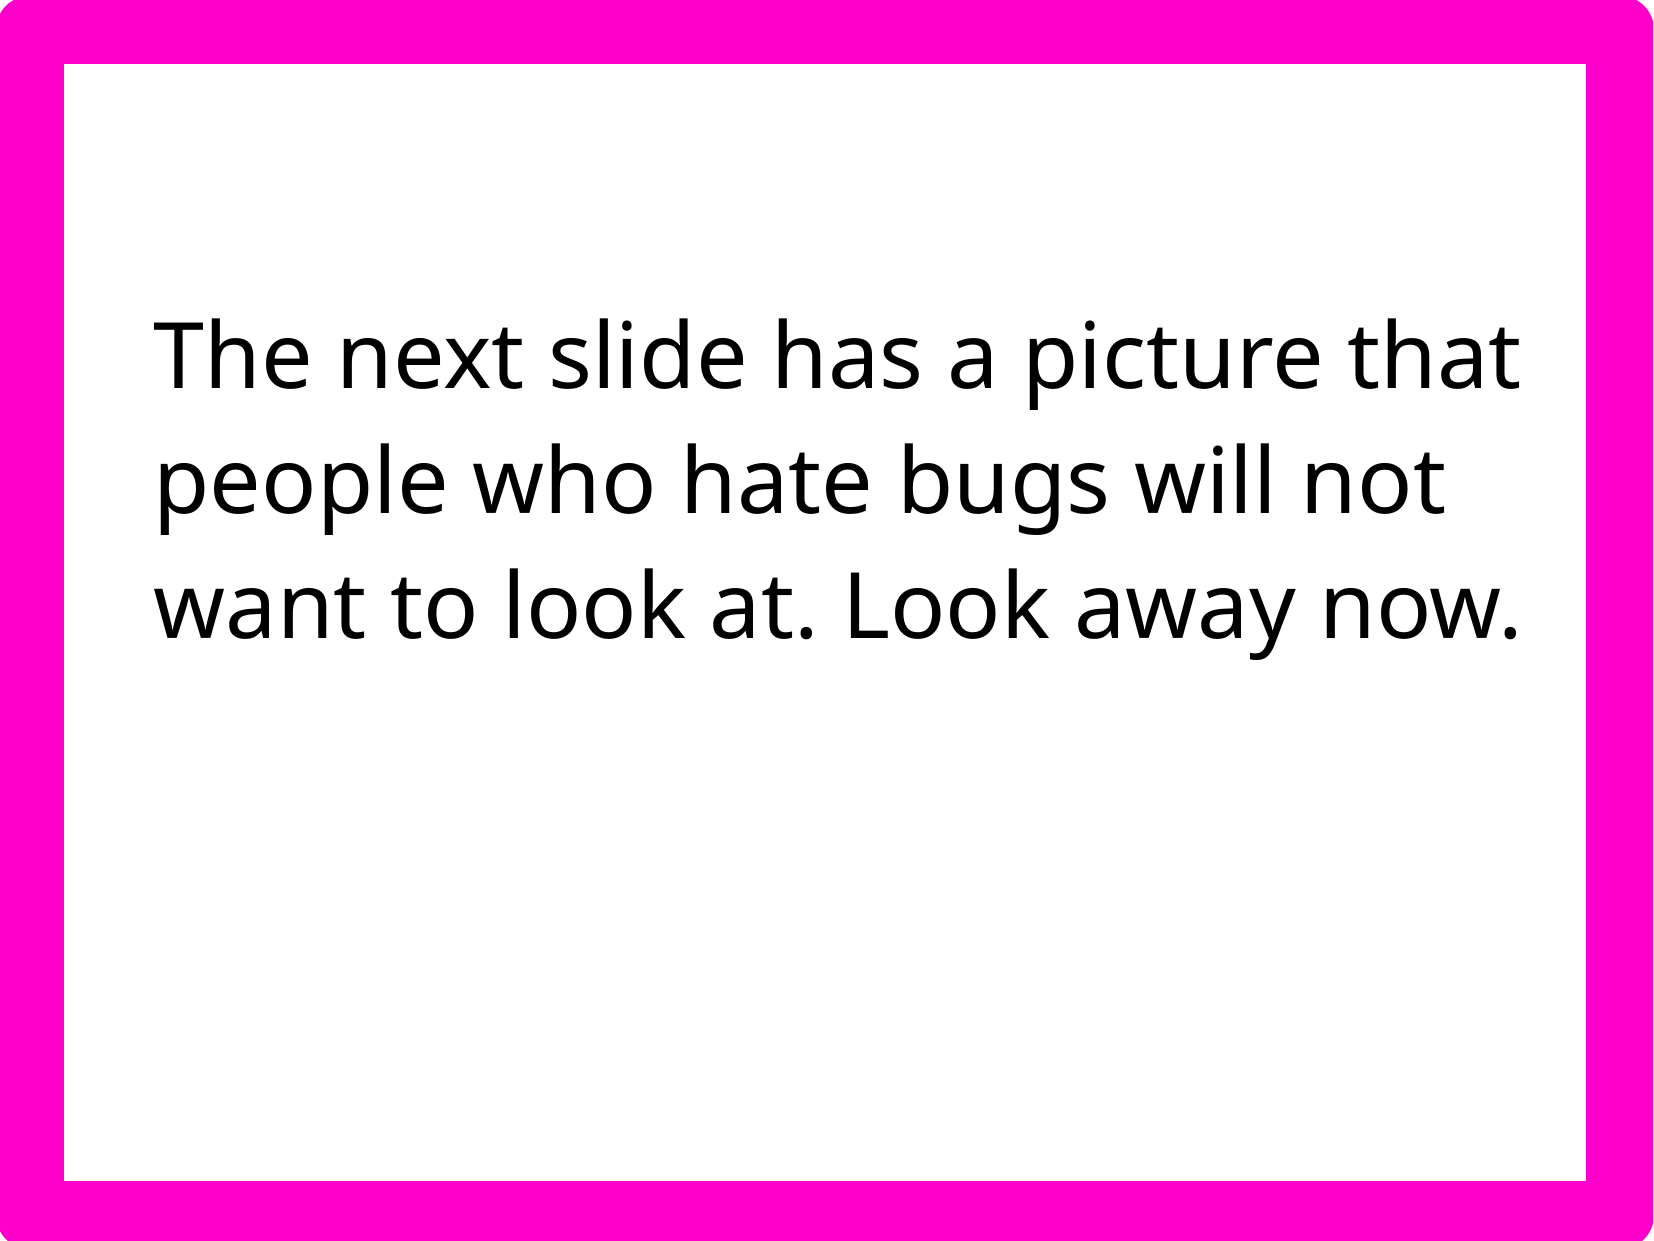

#
The next slide has a picture that people who hate bugs will not want to look at. Look away now.